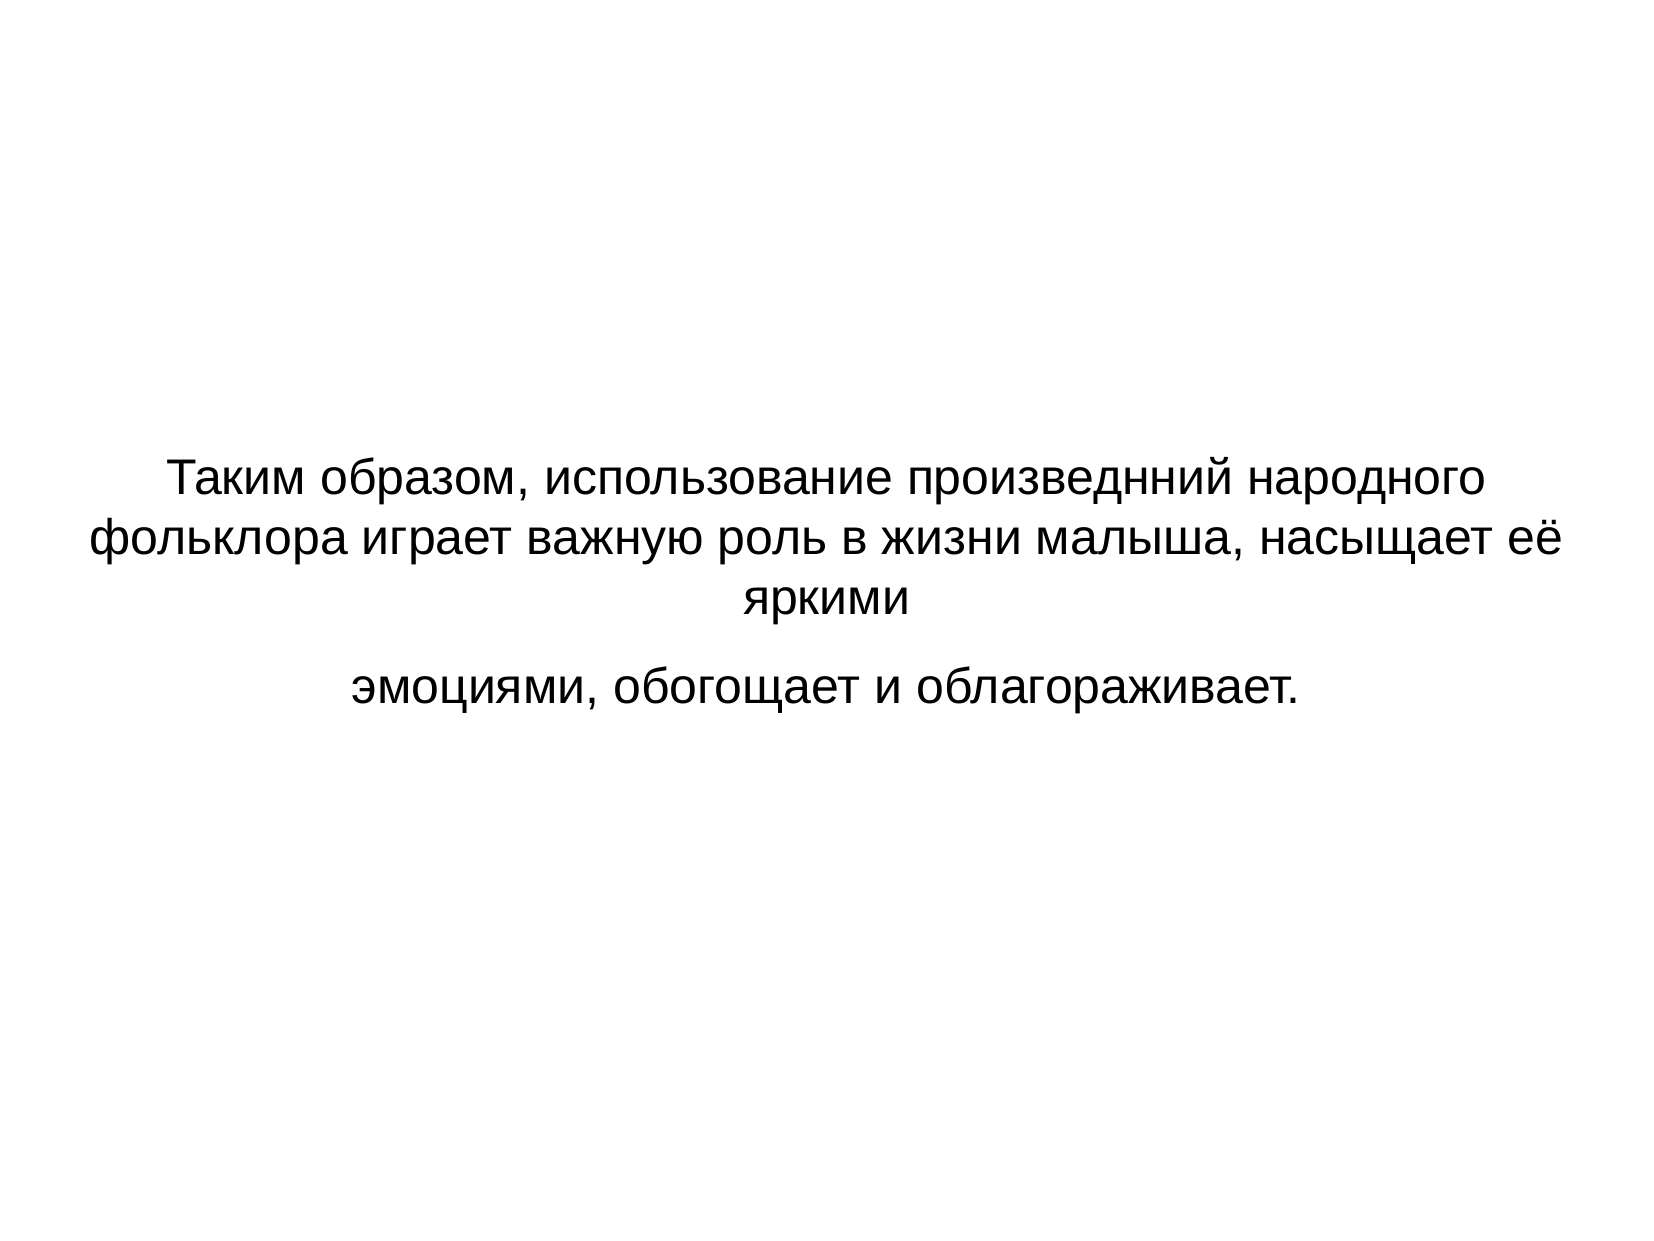

# Таким образом, использование произведнний народного фольклора играет важную роль в жизни малыша, насыщает её яркими
эмоциями, обогощает и облагораживает.